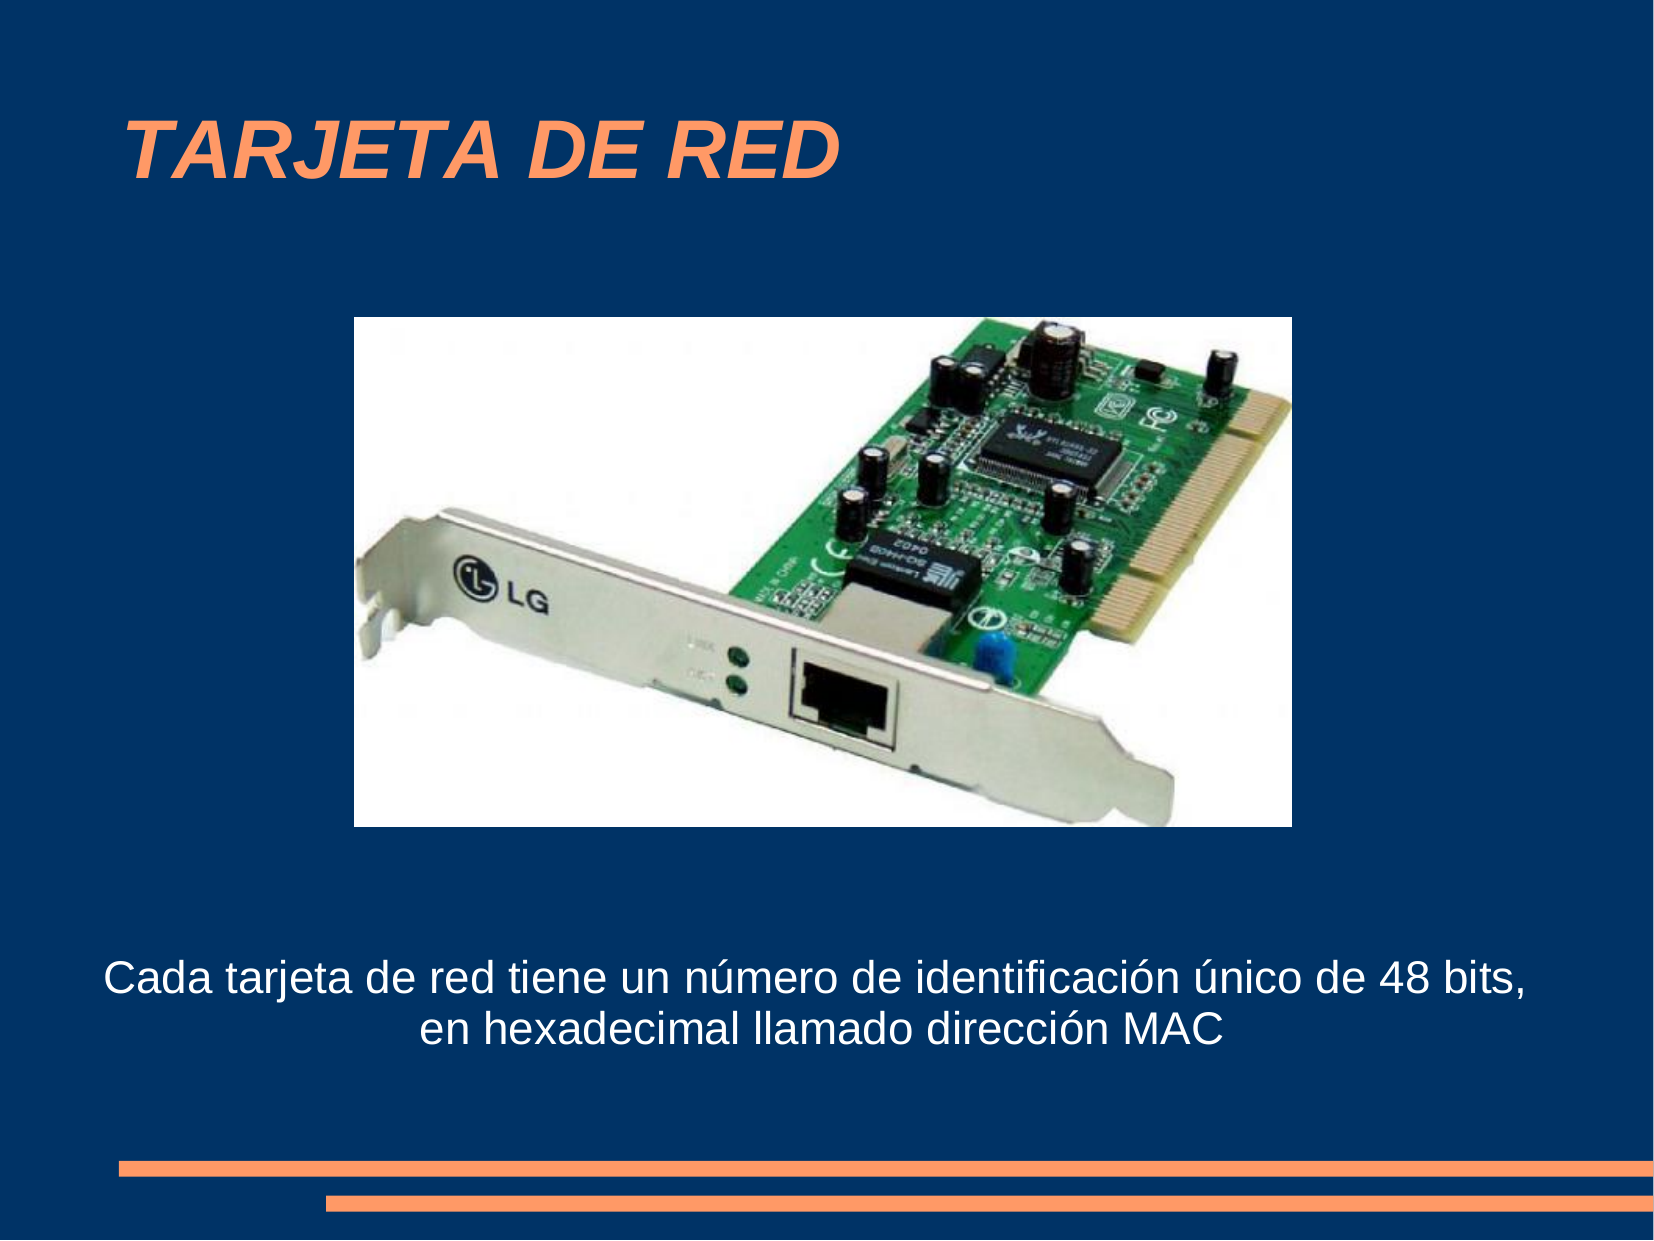

# TARJETA DE RED
Cada tarjeta de red tiene un número de identificación único de 48 bits,
en hexadecimal llamado dirección MAC